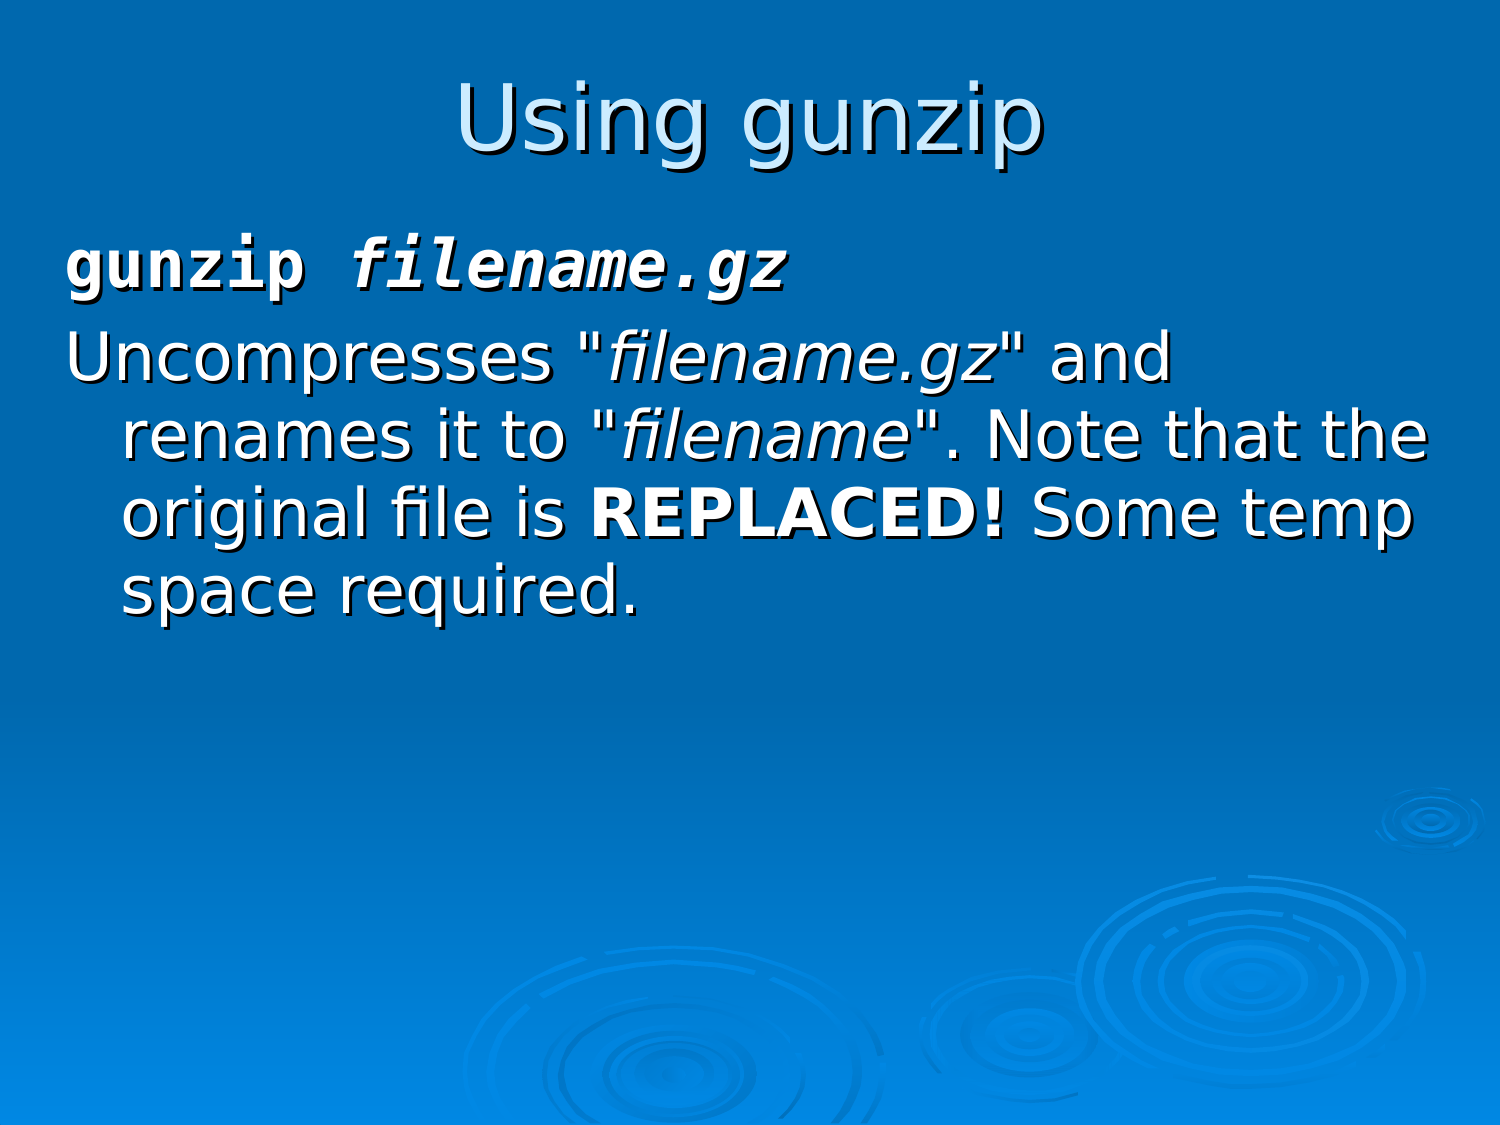

# Using gunzip
gunzip filename.gz
Uncompresses "filename.gz" and renames it to "filename". Note that the original file is REPLACED! Some temp space required.